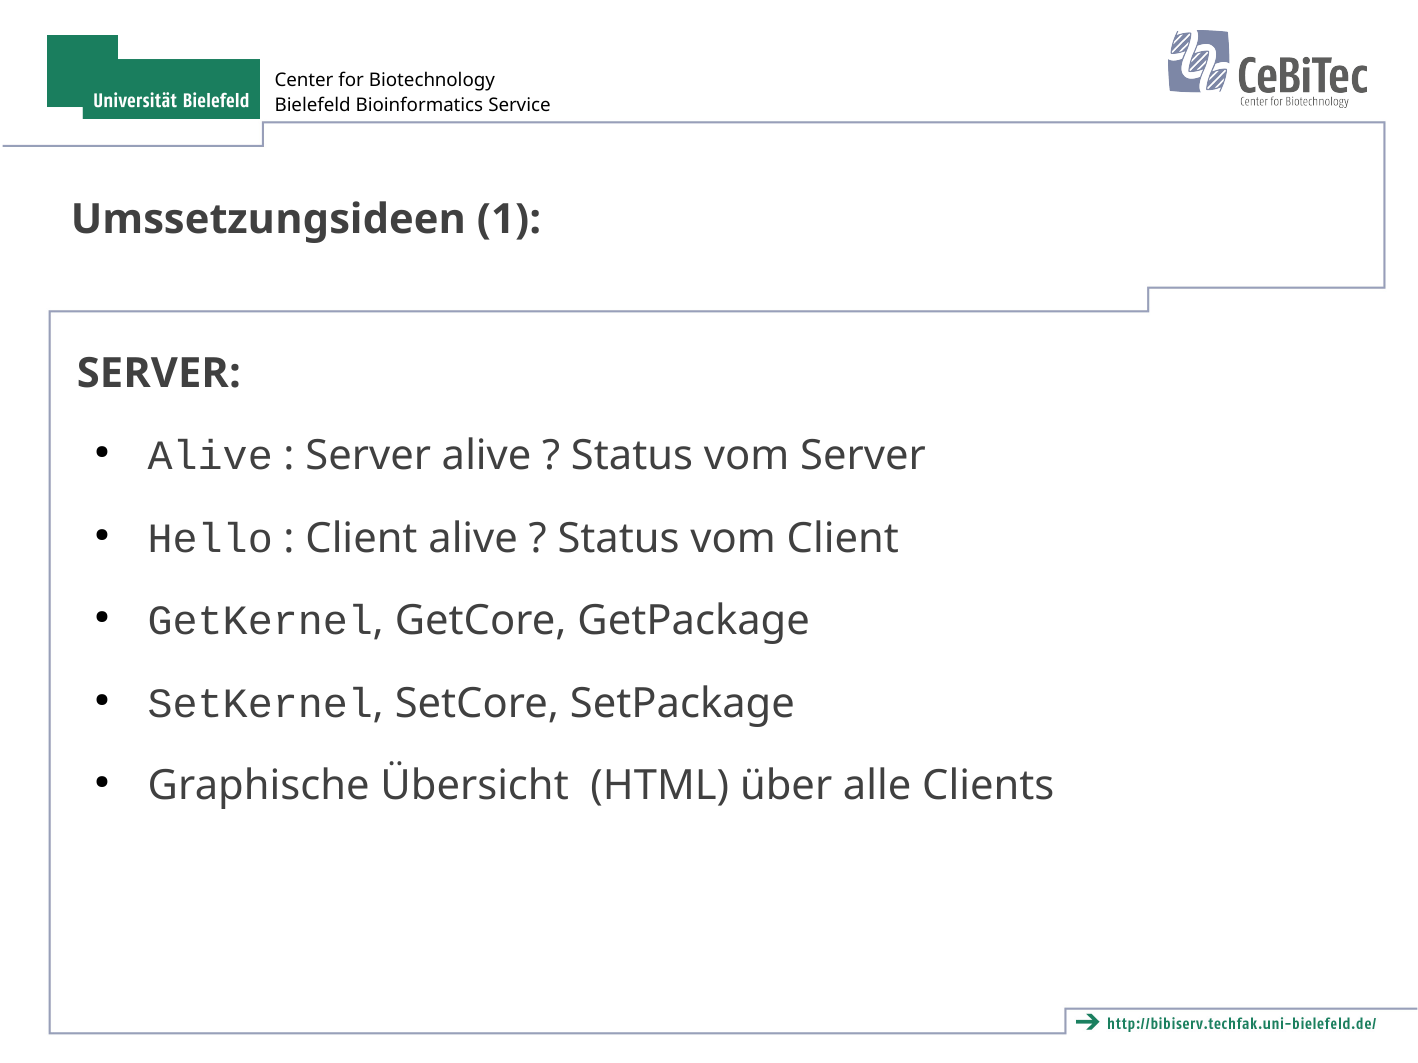

# Umssetzungsideen (1):
SERVER:
Alive : Server alive ? Status vom Server
Hello : Client alive ? Status vom Client
GetKernel, GetCore, GetPackage
SetKernel, SetCore, SetPackage
Graphische Übersicht (HTML) über alle Clients